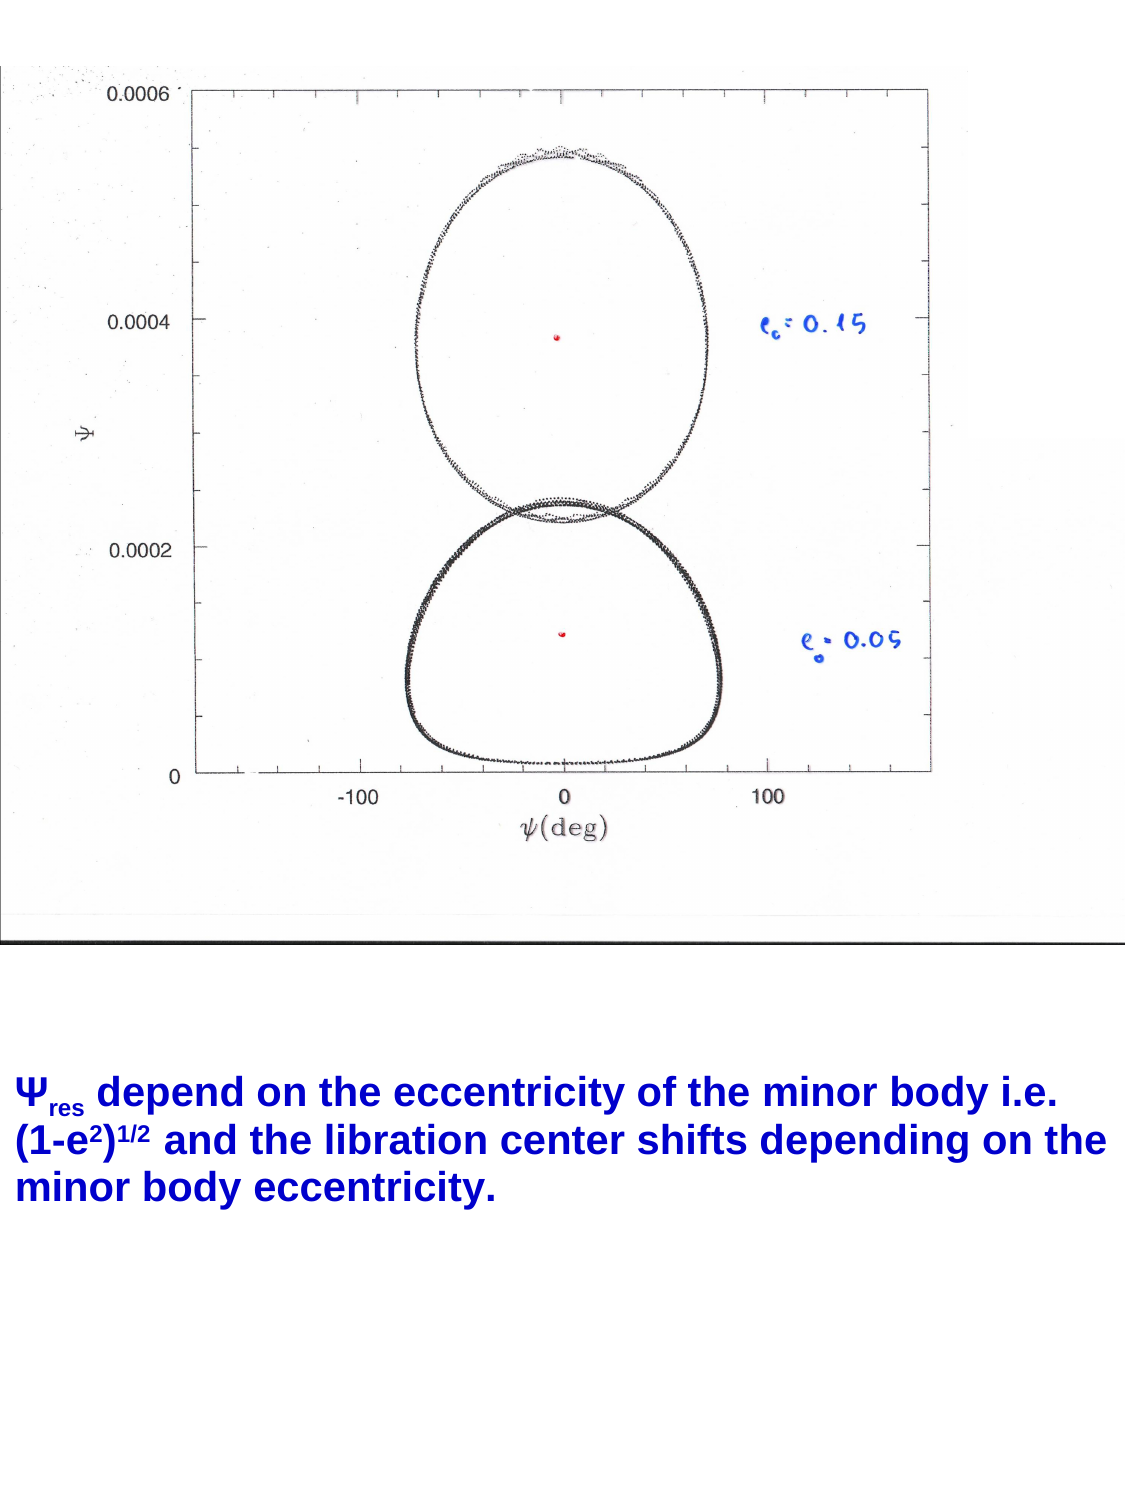

Ψres depend on the eccentricity of the minor body i.e. (1-e2)1/2 and the libration center shifts depending on the minor body eccentricity.